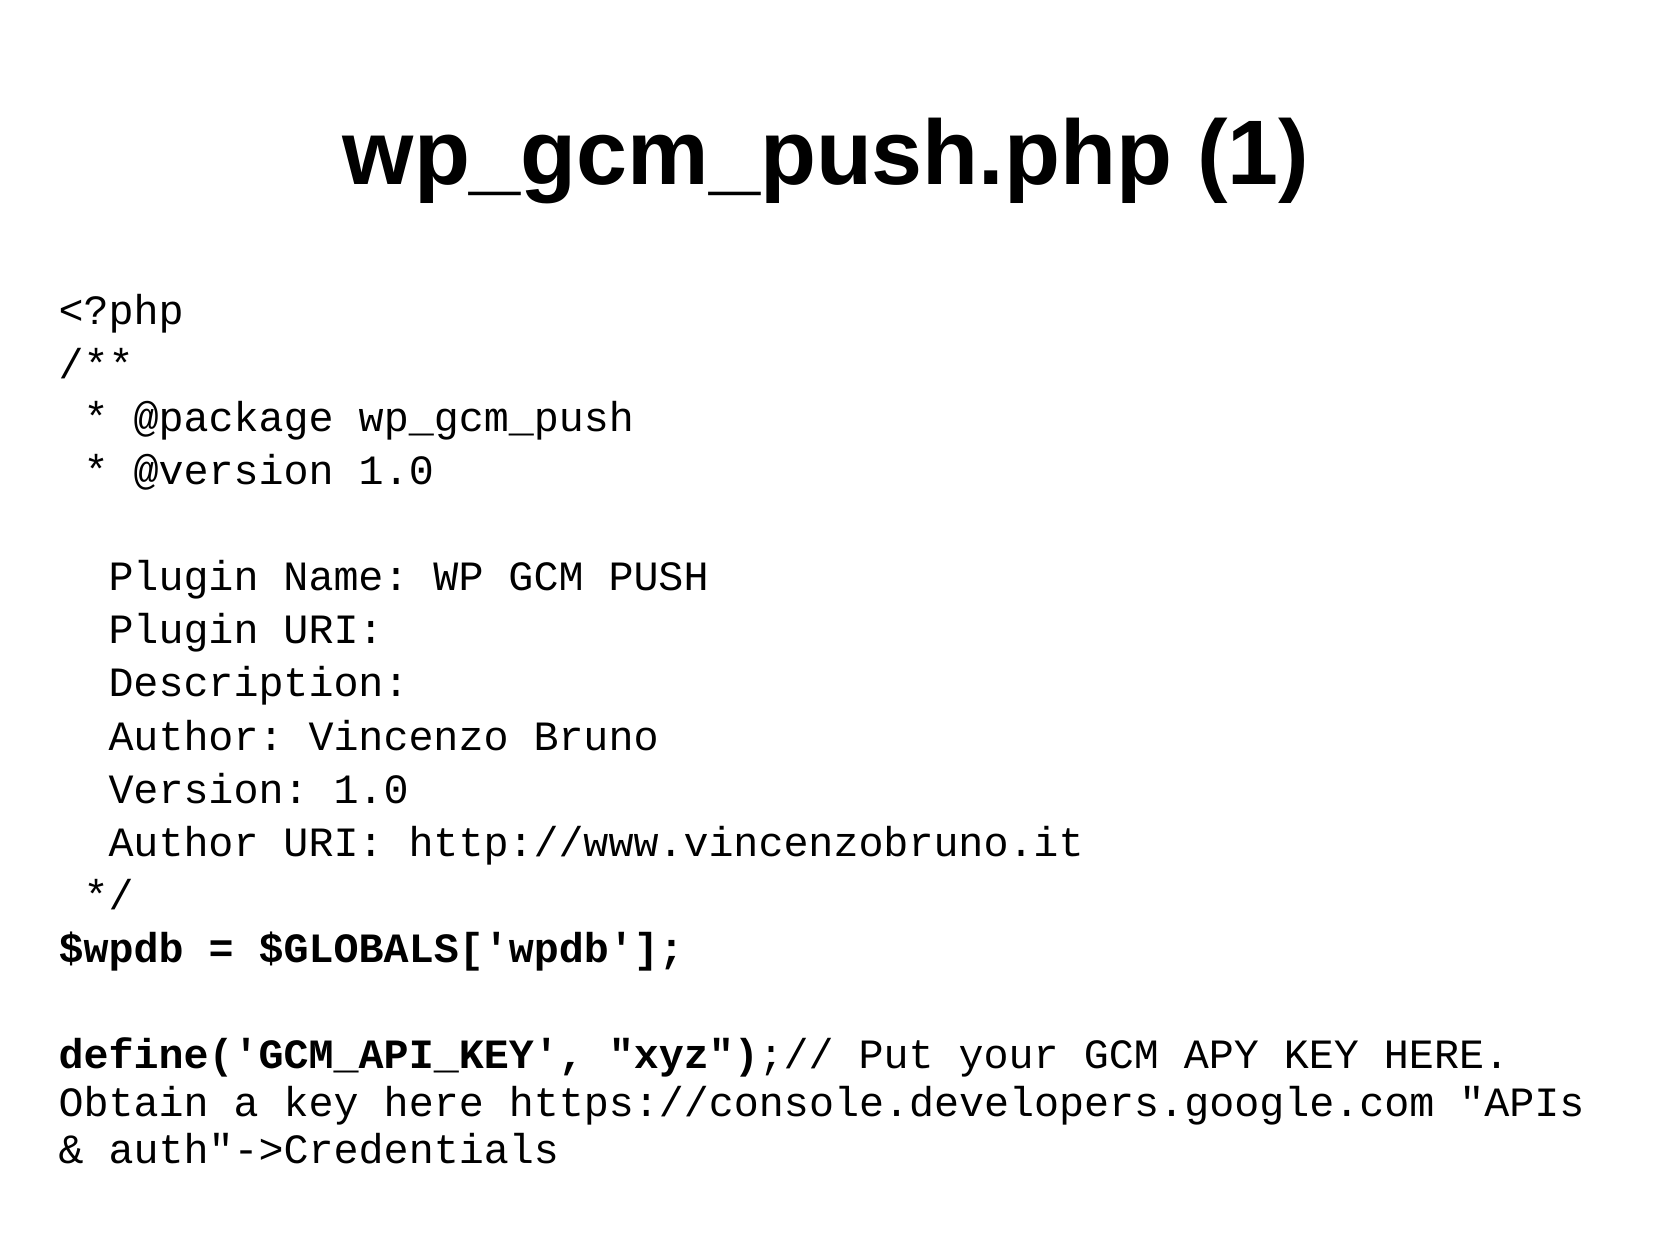

# wp_gcm_push.php (1)
<?php
/**
 * @package wp_gcm_push
 * @version 1.0
 Plugin Name: WP GCM PUSH
 Plugin URI:
 Description:
 Author: Vincenzo Bruno
 Version: 1.0
 Author URI: http://www.vincenzobruno.it
 */
$wpdb = $GLOBALS['wpdb'];
define('GCM_API_KEY', "xyz");// Put your GCM APY KEY HERE. Obtain a key here https://console.developers.google.com "APIs & auth"->Credentials